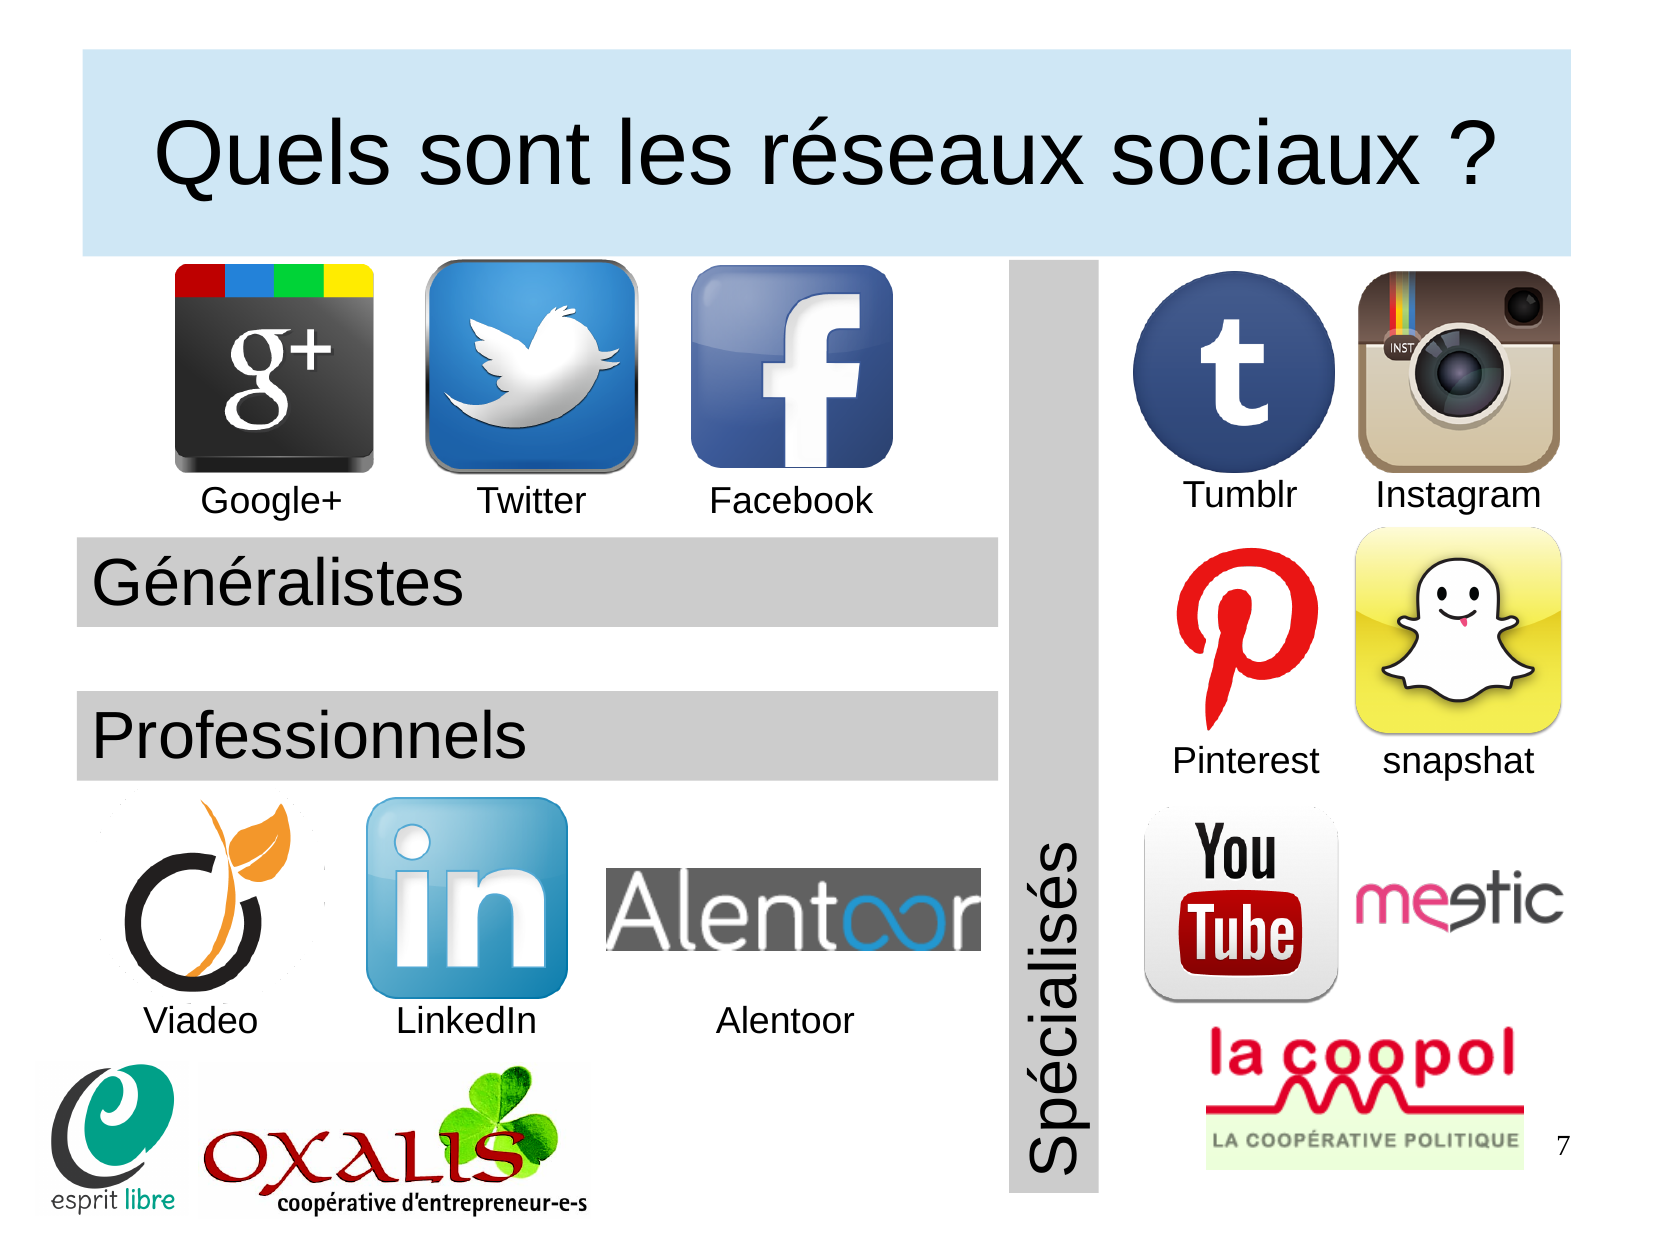

# Quels sont les réseaux sociaux ?
Tumblr
Instagram
Google+
Twitter
Facebook
Généralistes
Spécialisés
Professionnels
Pinterest
snapshat
Viadeo
LinkedIn
Alentoor
7